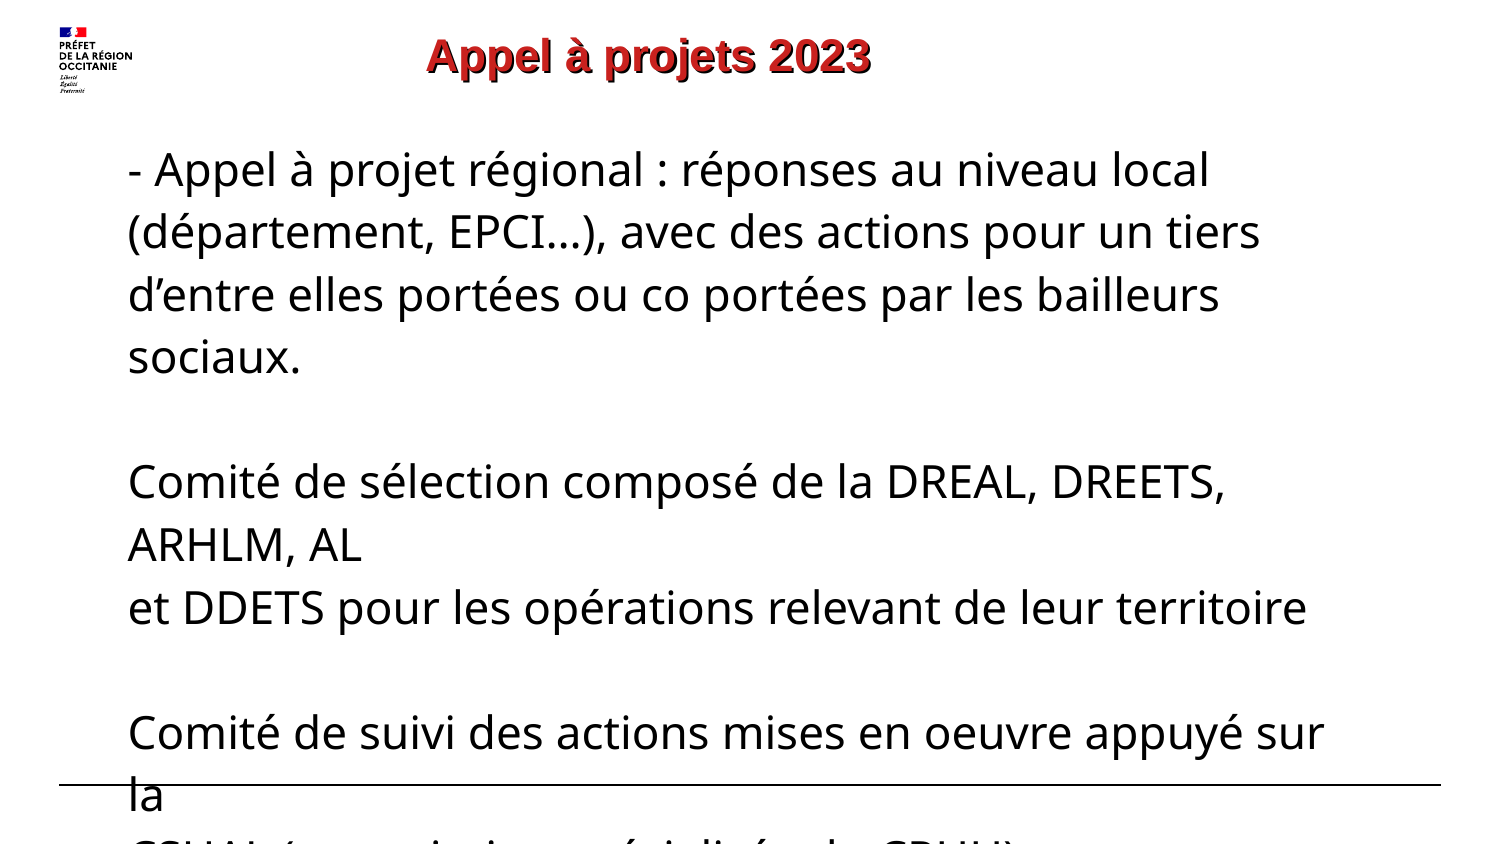

# Appel à projets 2023
- Appel à projet régional : réponses au niveau local (département, EPCI…), avec des actions pour un tiers d’entre elles portées ou co portées par les bailleurs sociaux.
Comité de sélection composé de la DREAL, DREETS, ARHLM, AL
et DDETS pour les opérations relevant de leur territoire
Comité de suivi des actions mises en oeuvre appuyé sur la
CSHAL (commission spécialisée du CRHH)